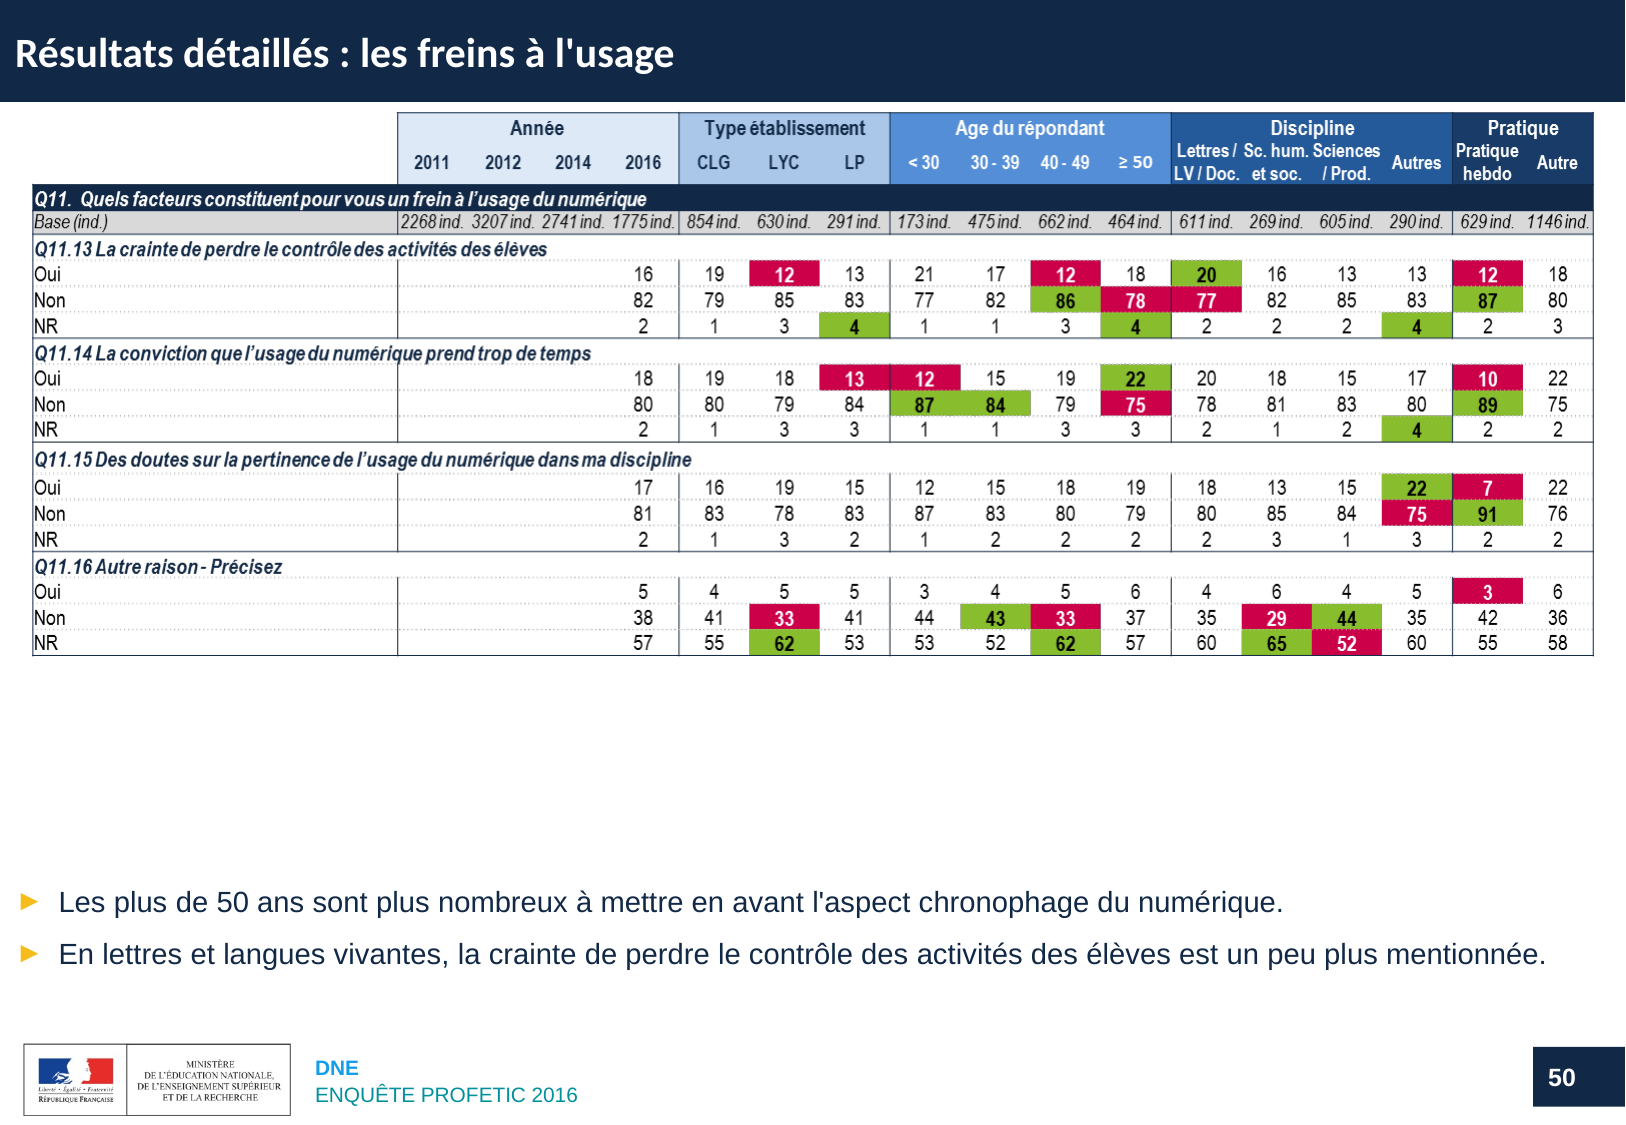

# Résultats détaillés : les freins à l'usage
Les plus de 50 ans sont plus nombreux à mettre en avant l'aspect chronophage du numérique.
En lettres et langues vivantes, la crainte de perdre le contrôle des activités des élèves est un peu plus mentionnée.
47